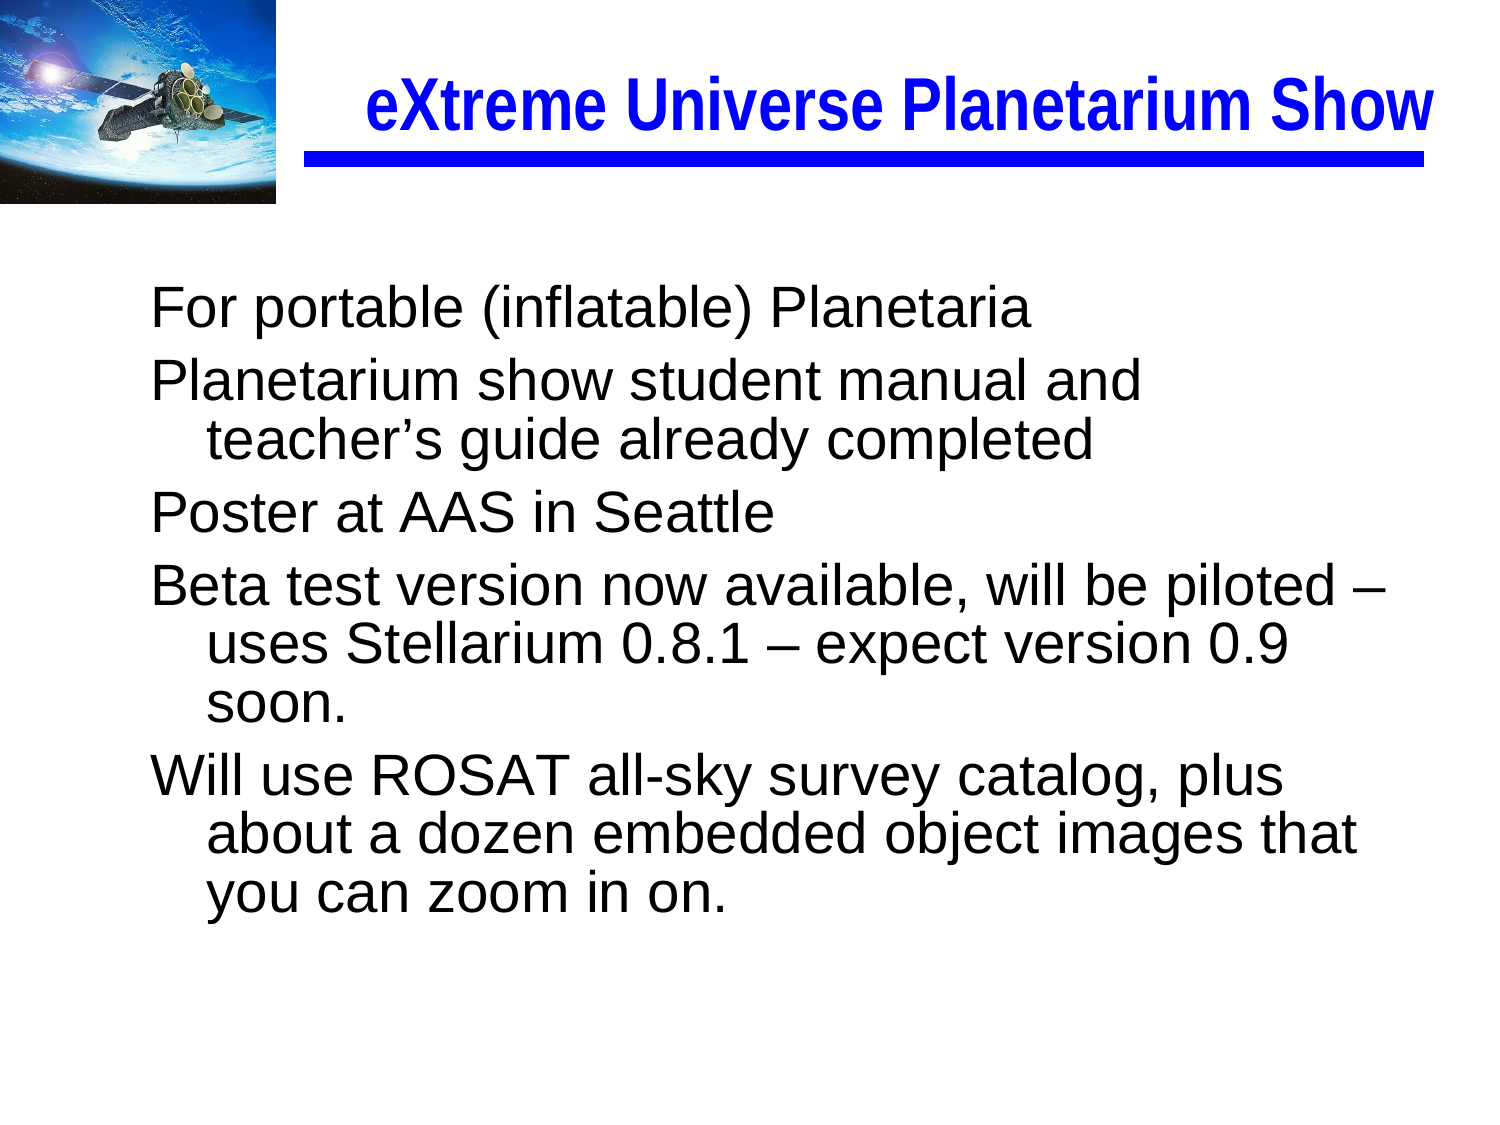

eXtreme Universe Planetarium Show
# For portable (inflatable) Planetaria
Planetarium show student manual and teacher’s guide already completed
Poster at AAS in Seattle
Beta test version now available, will be piloted – uses Stellarium 0.8.1 – expect version 0.9 soon.
Will use ROSAT all-sky survey catalog, plus about a dozen embedded object images that you can zoom in on.